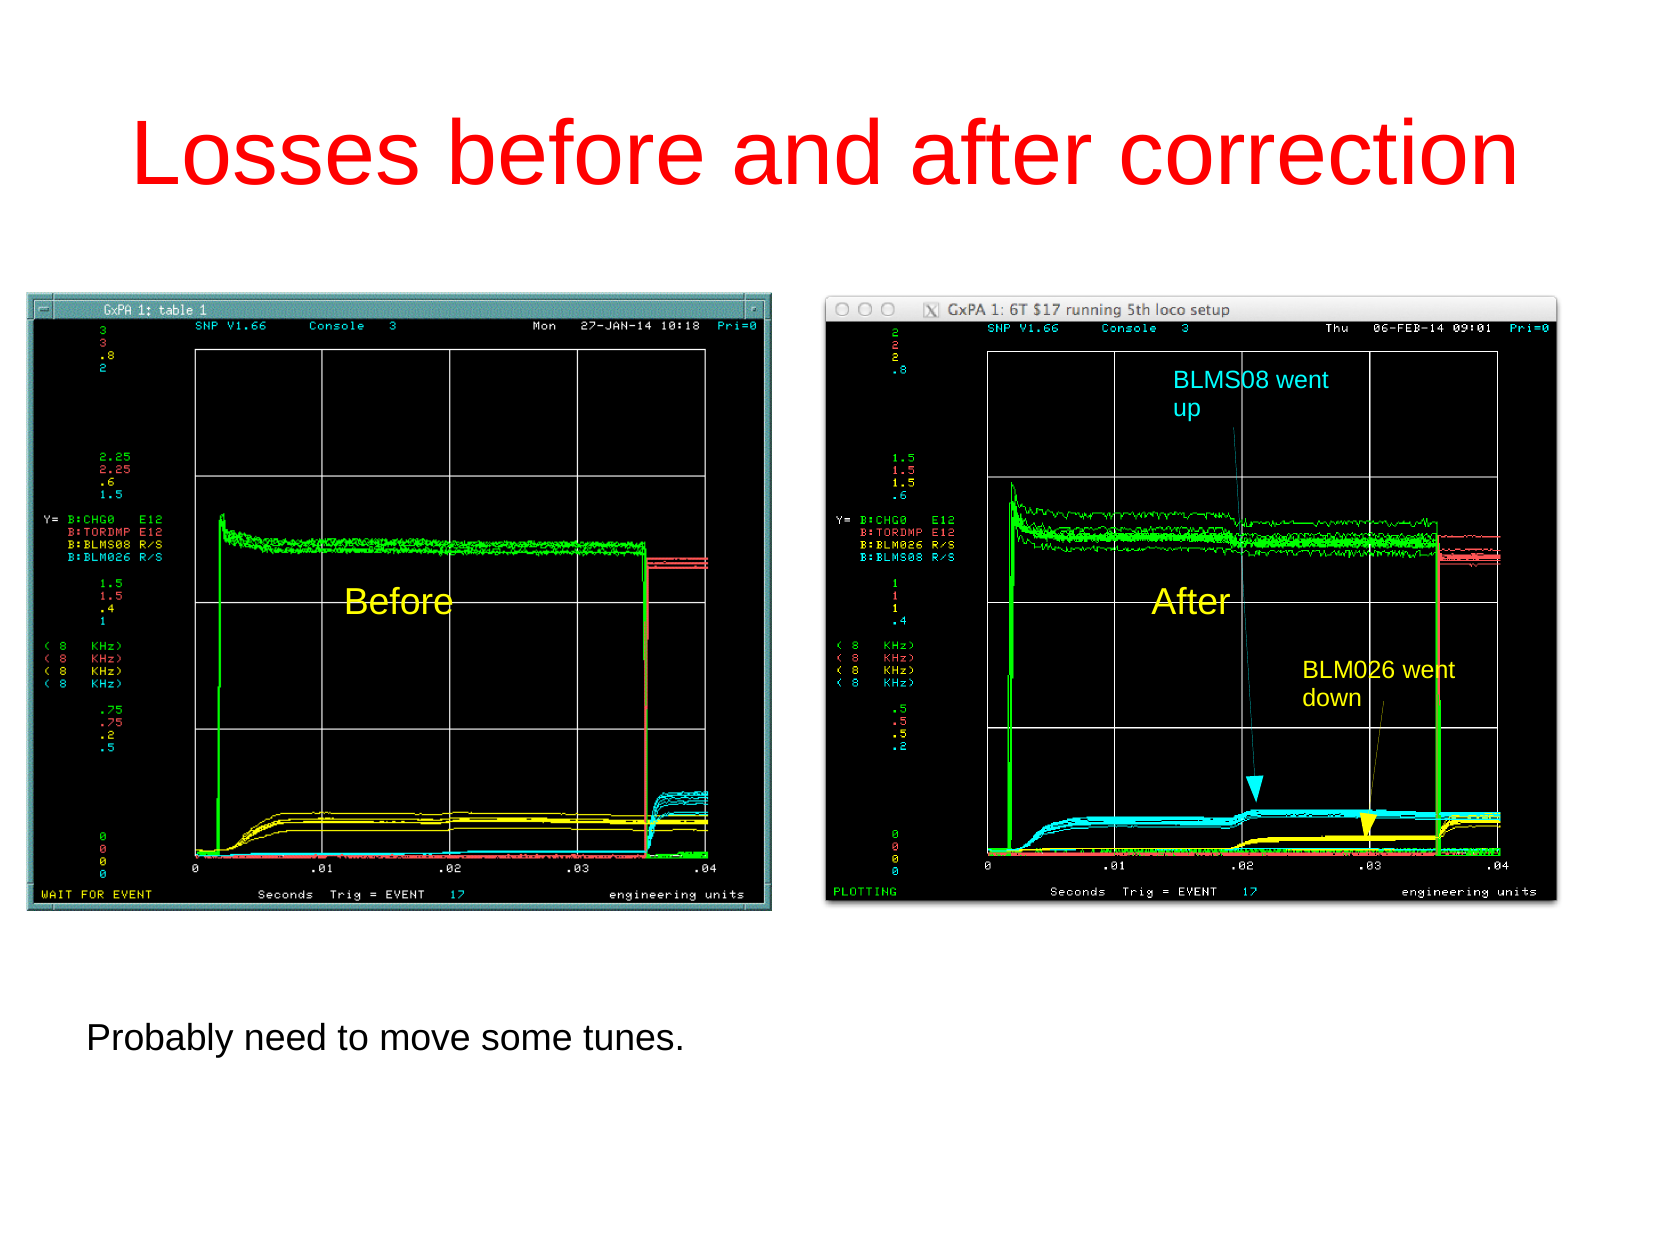

# Losses before and after correction
Before
After
BLMS08 went up
BLM026 went down
Probably need to move some tunes.